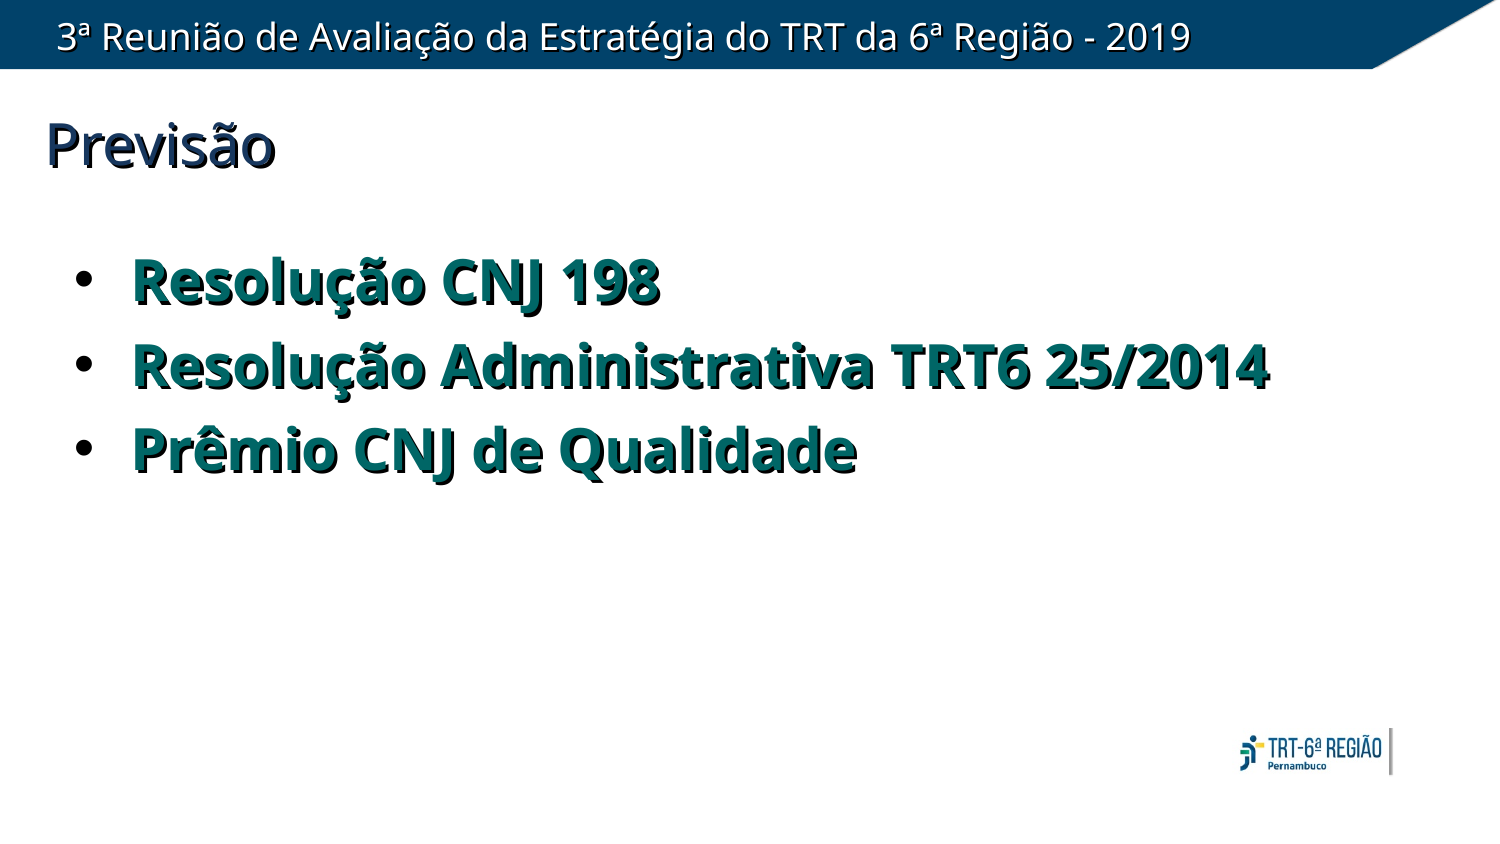

3ª Reunião de Avaliação da Estratégia do TRT da 6ª Região - 2019
# Previsão
Resolução CNJ 198
Resolução Administrativa TRT6 25/2014
Prêmio CNJ de Qualidade